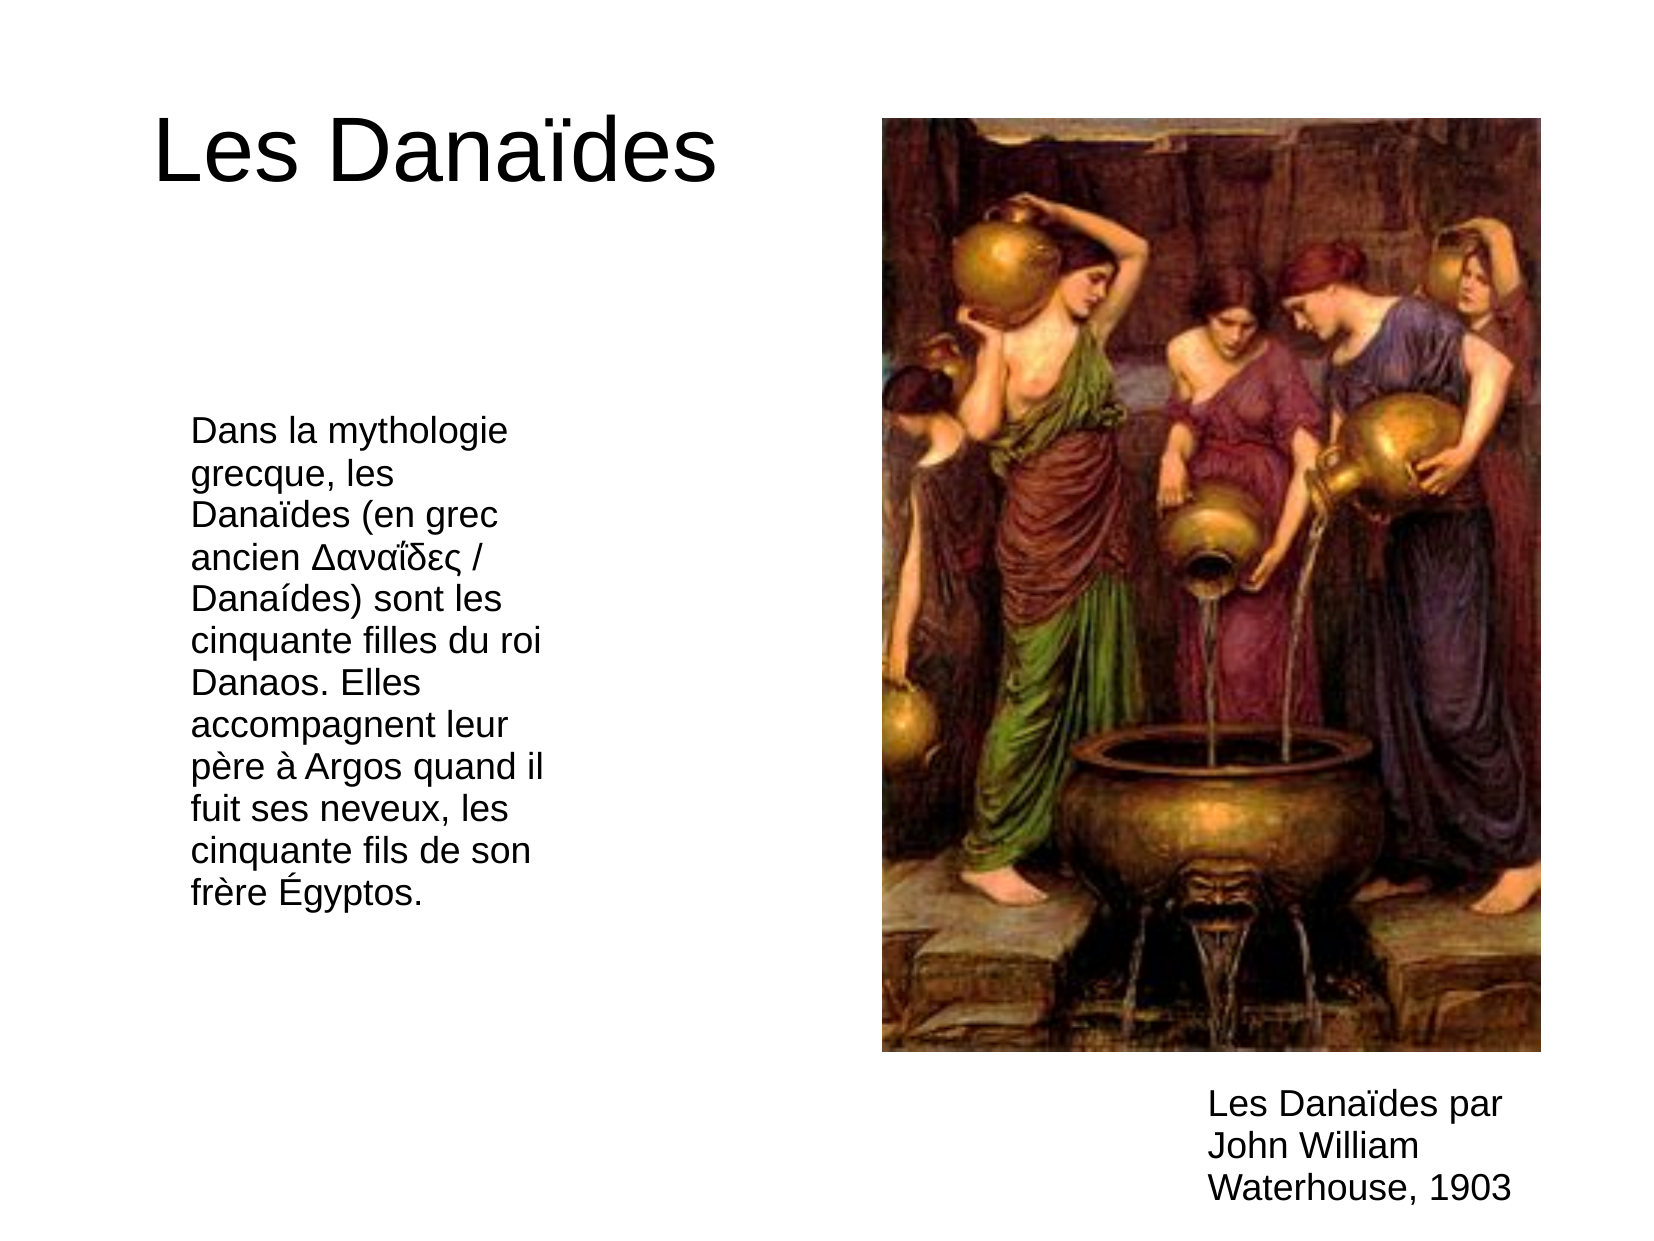

# Les Danaïdes
Dans la mythologie grecque, les Danaïdes (en grec ancien Δαναΐδες / Danaídes) sont les cinquante filles du roi Danaos. Elles accompagnent leur père à Argos quand il fuit ses neveux, les cinquante fils de son frère Égyptos.
Les Danaïdes par John William Waterhouse, 19033.